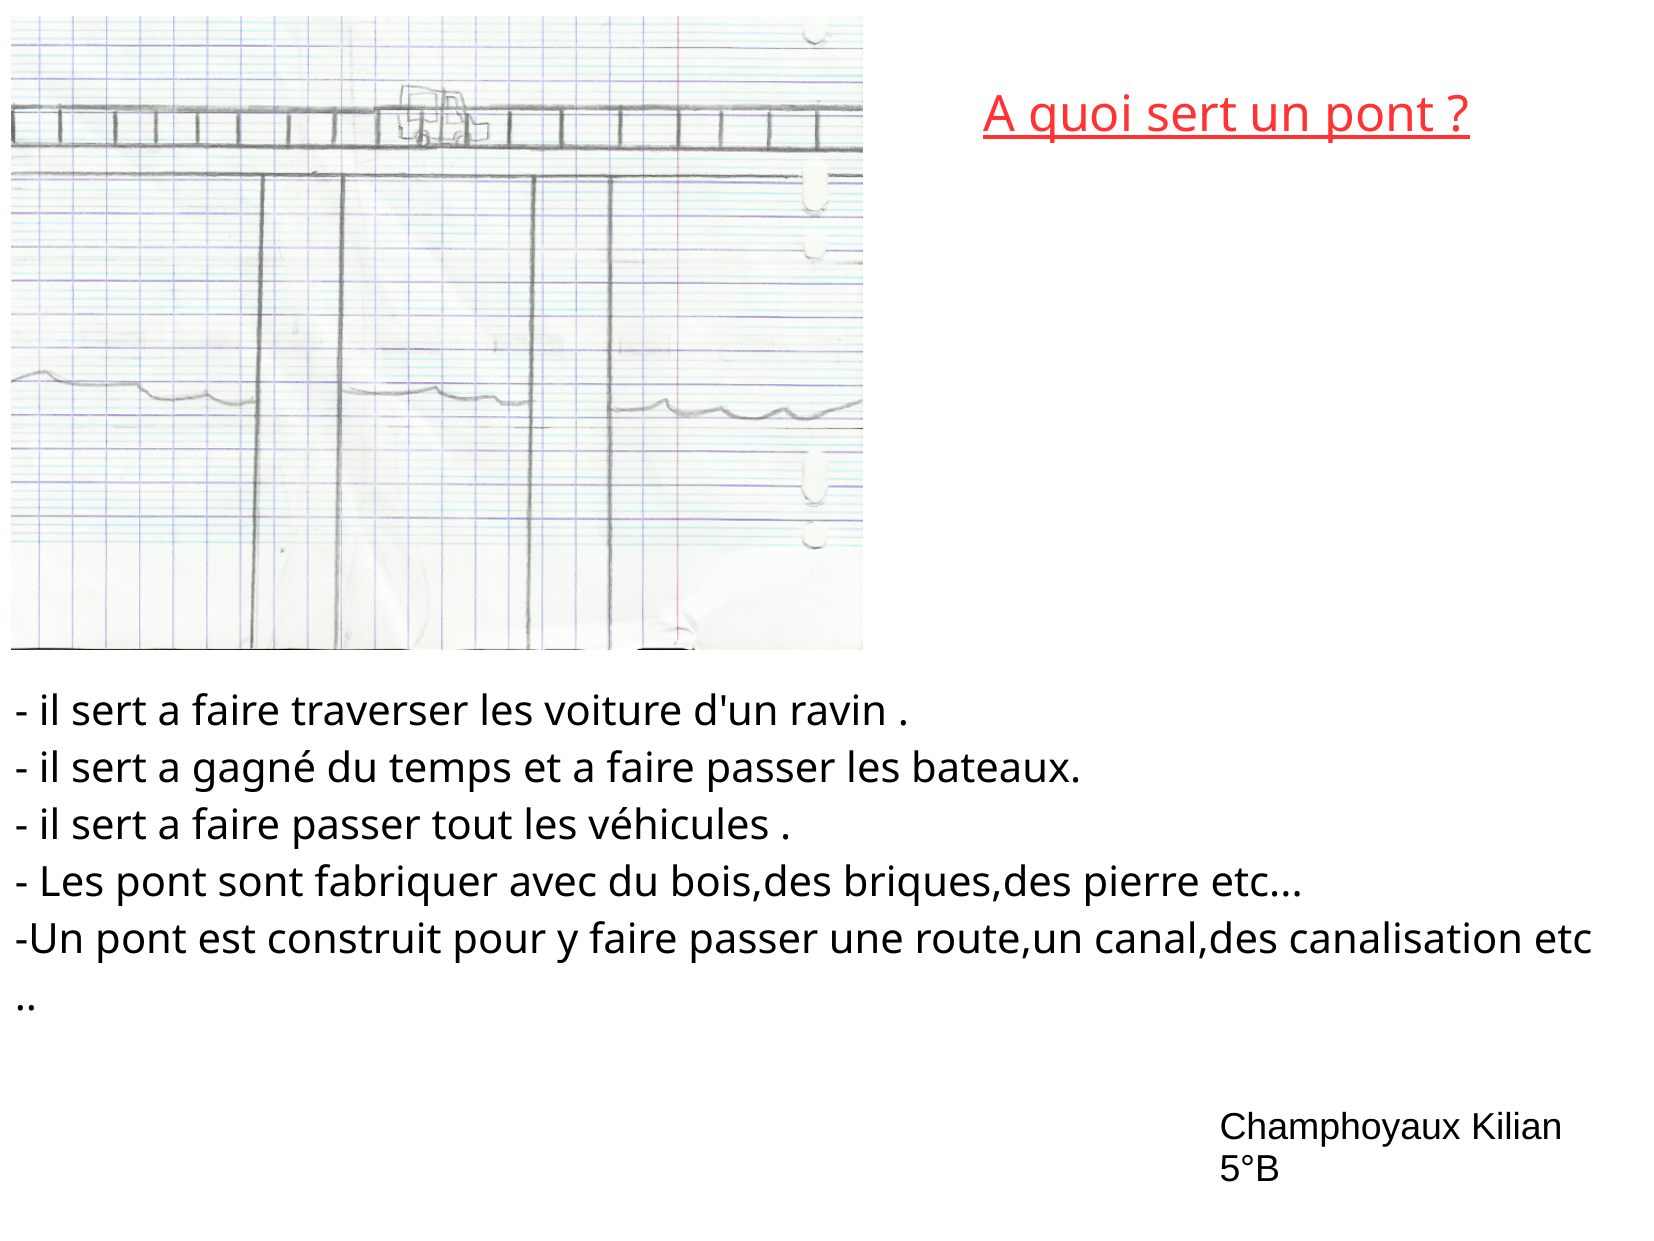

A quoi sert un pont ?
- il sert a faire traverser les voiture d'un ravin .
- il sert a gagné du temps et a faire passer les bateaux.
- il sert a faire passer tout les véhicules .
- Les pont sont fabriquer avec du bois,des briques,des pierre etc...
-Un pont est construit pour y faire passer une route,un canal,des canalisation etc ..
Champhoyaux Kilian 5°B